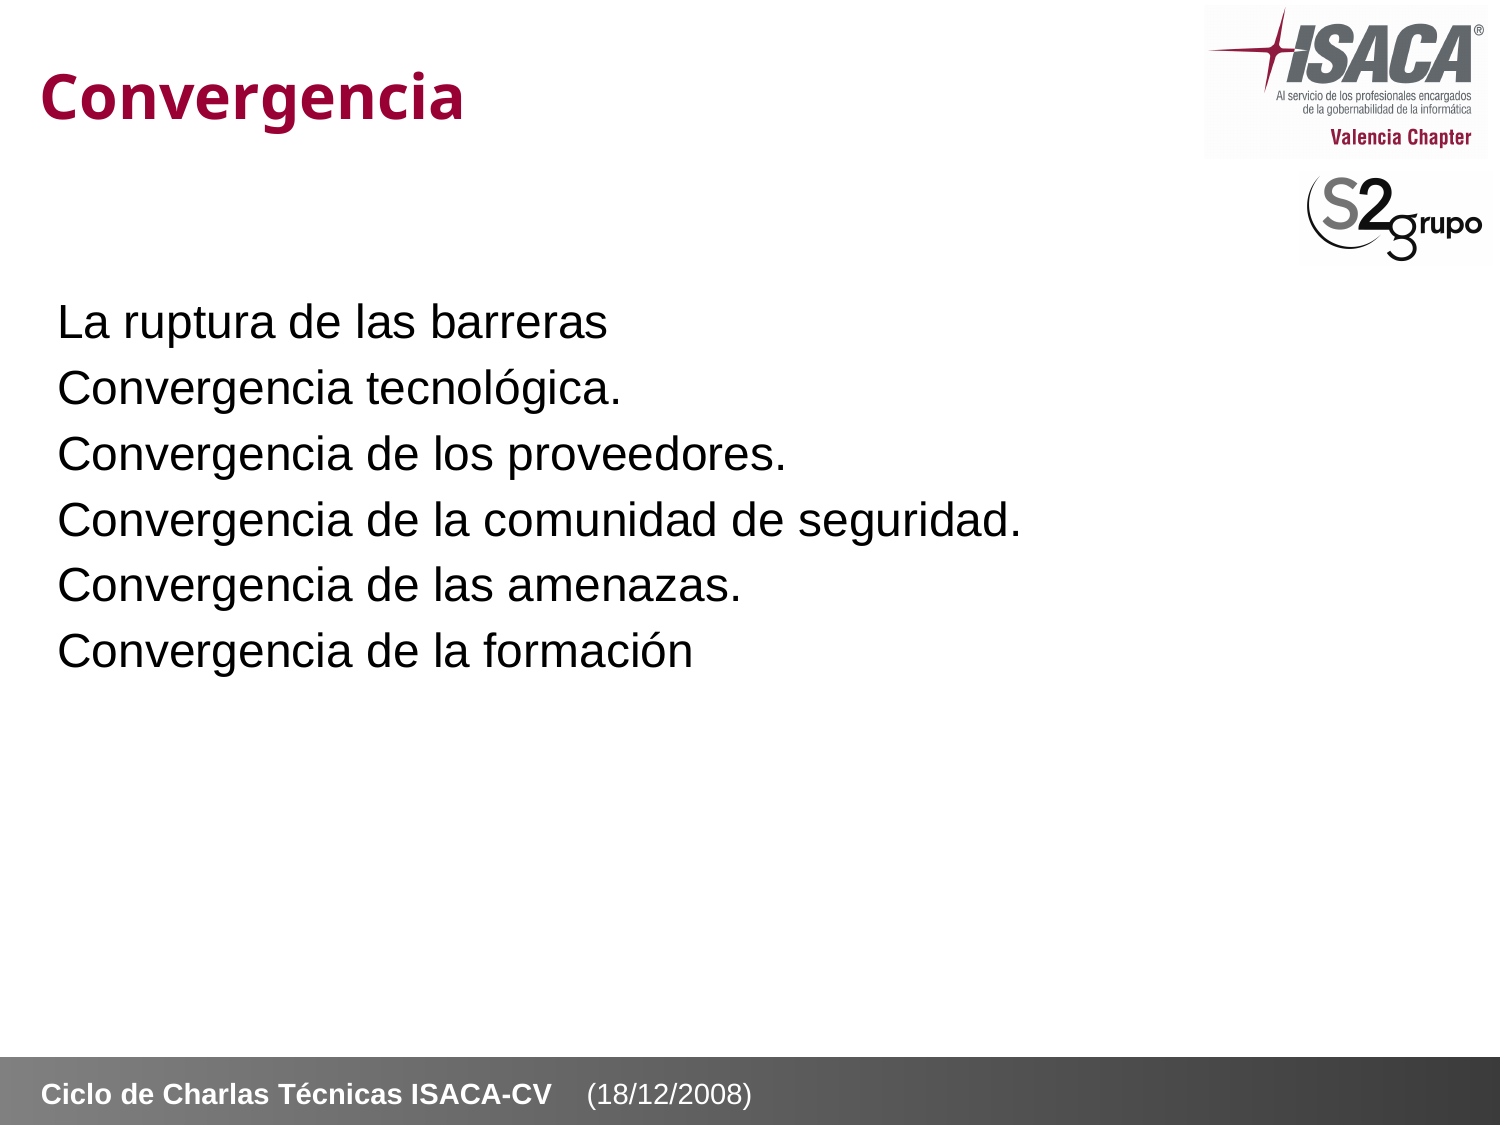

Convergencia
# La ruptura de las barreras
Convergencia tecnológica.
Convergencia de los proveedores.
Convergencia de la comunidad de seguridad.
Convergencia de las amenazas.
Convergencia de la formación